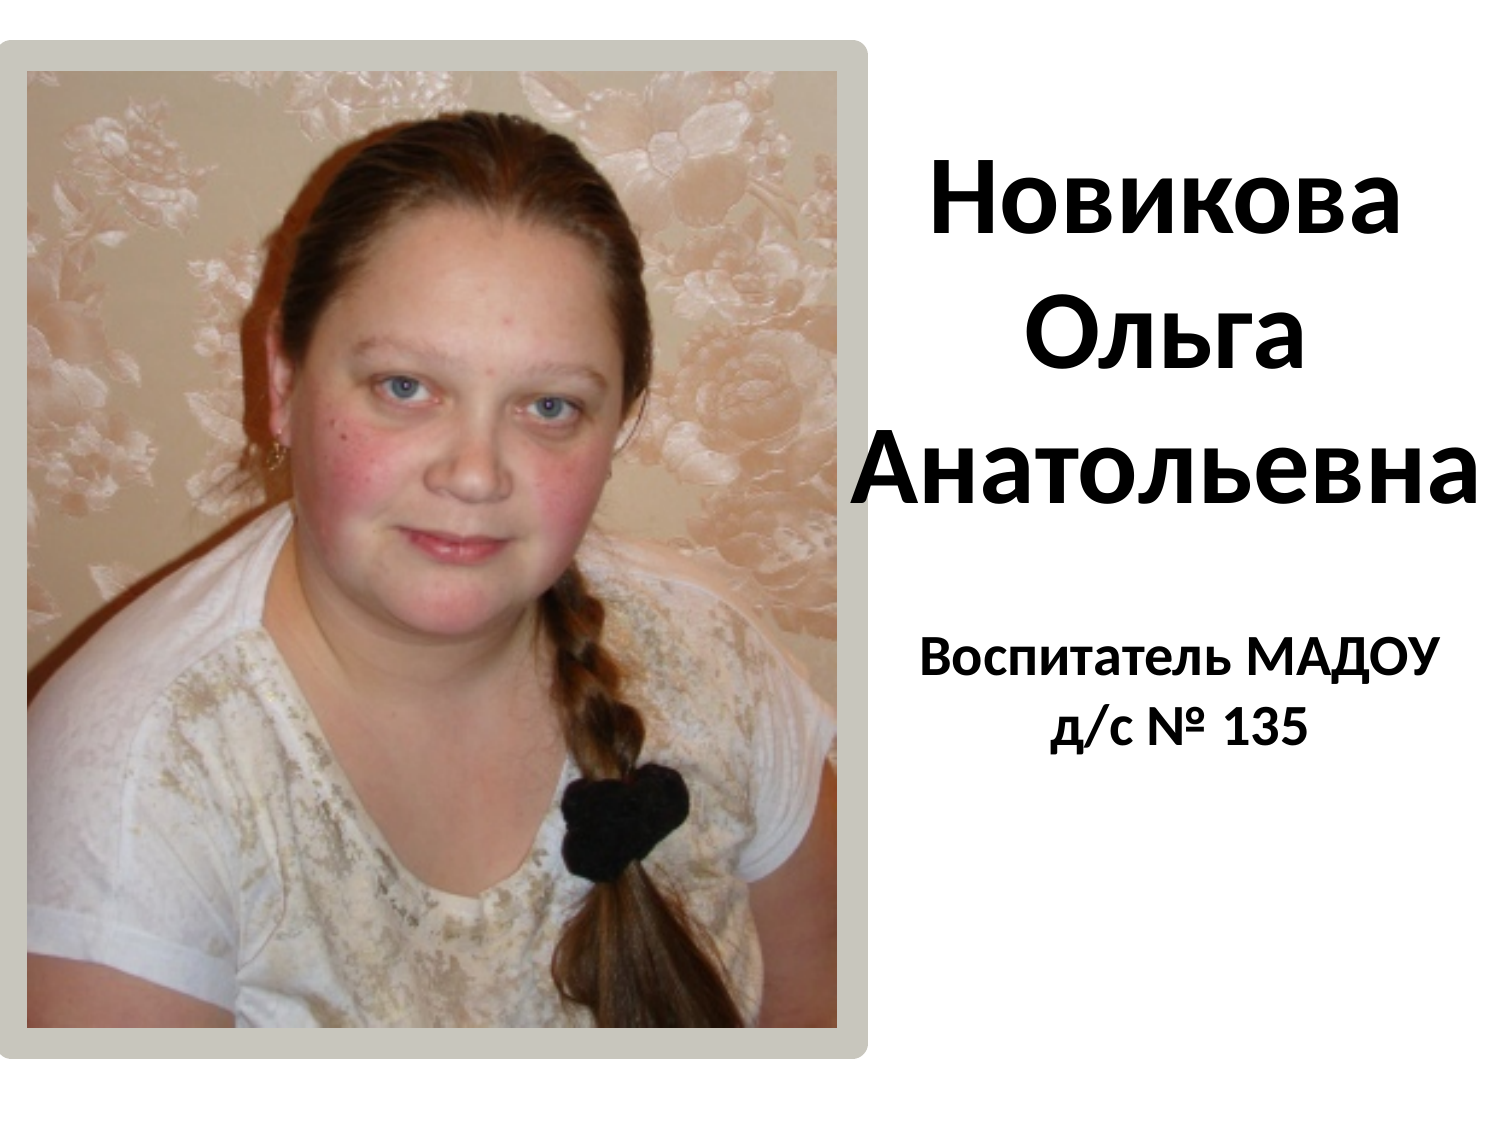

Новикова
Ольга
Анатольевна
Воспитатель МАДОУ
д/с № 135